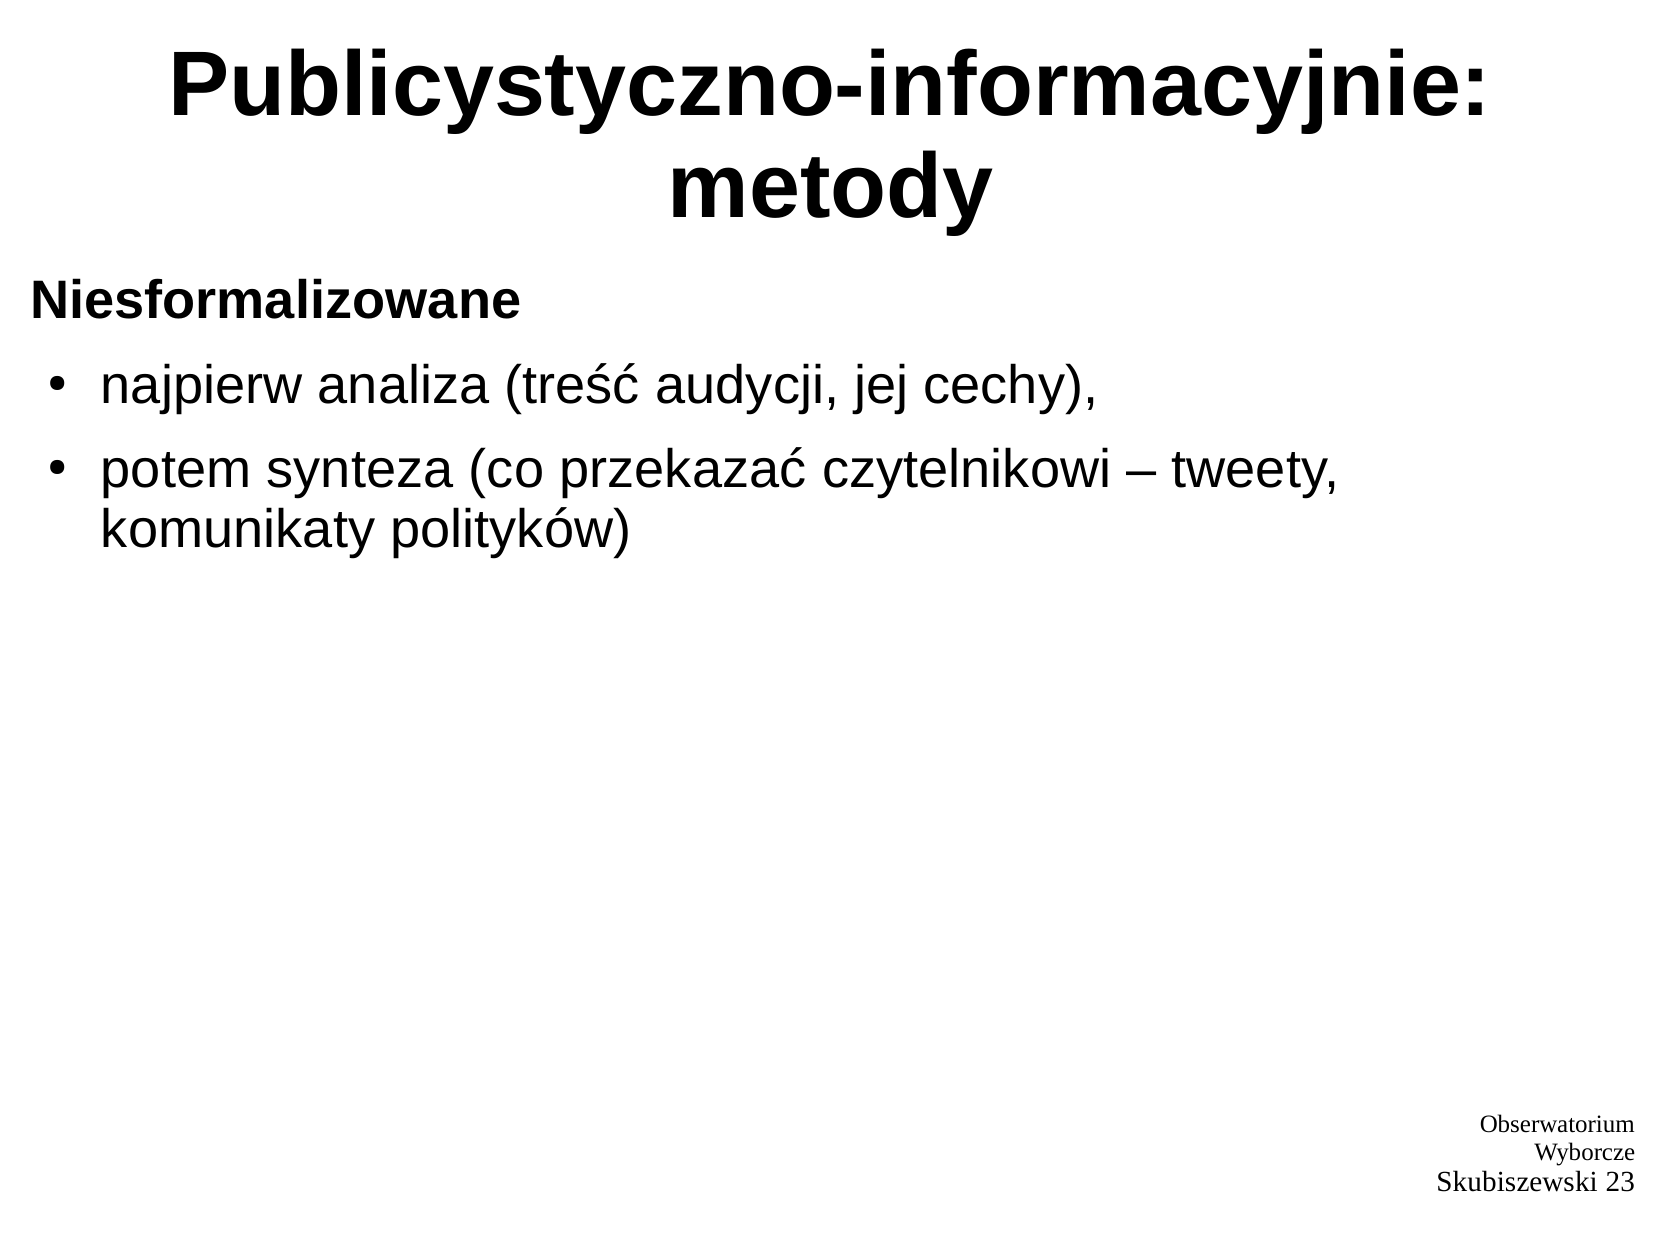

# Publicystyczno-informacyjnie: metody
Niesformalizowane
najpierw analiza (treść audycji, jej cechy),
potem synteza (co przekazać czytelnikowi – tweety, komunikaty polityków)
23